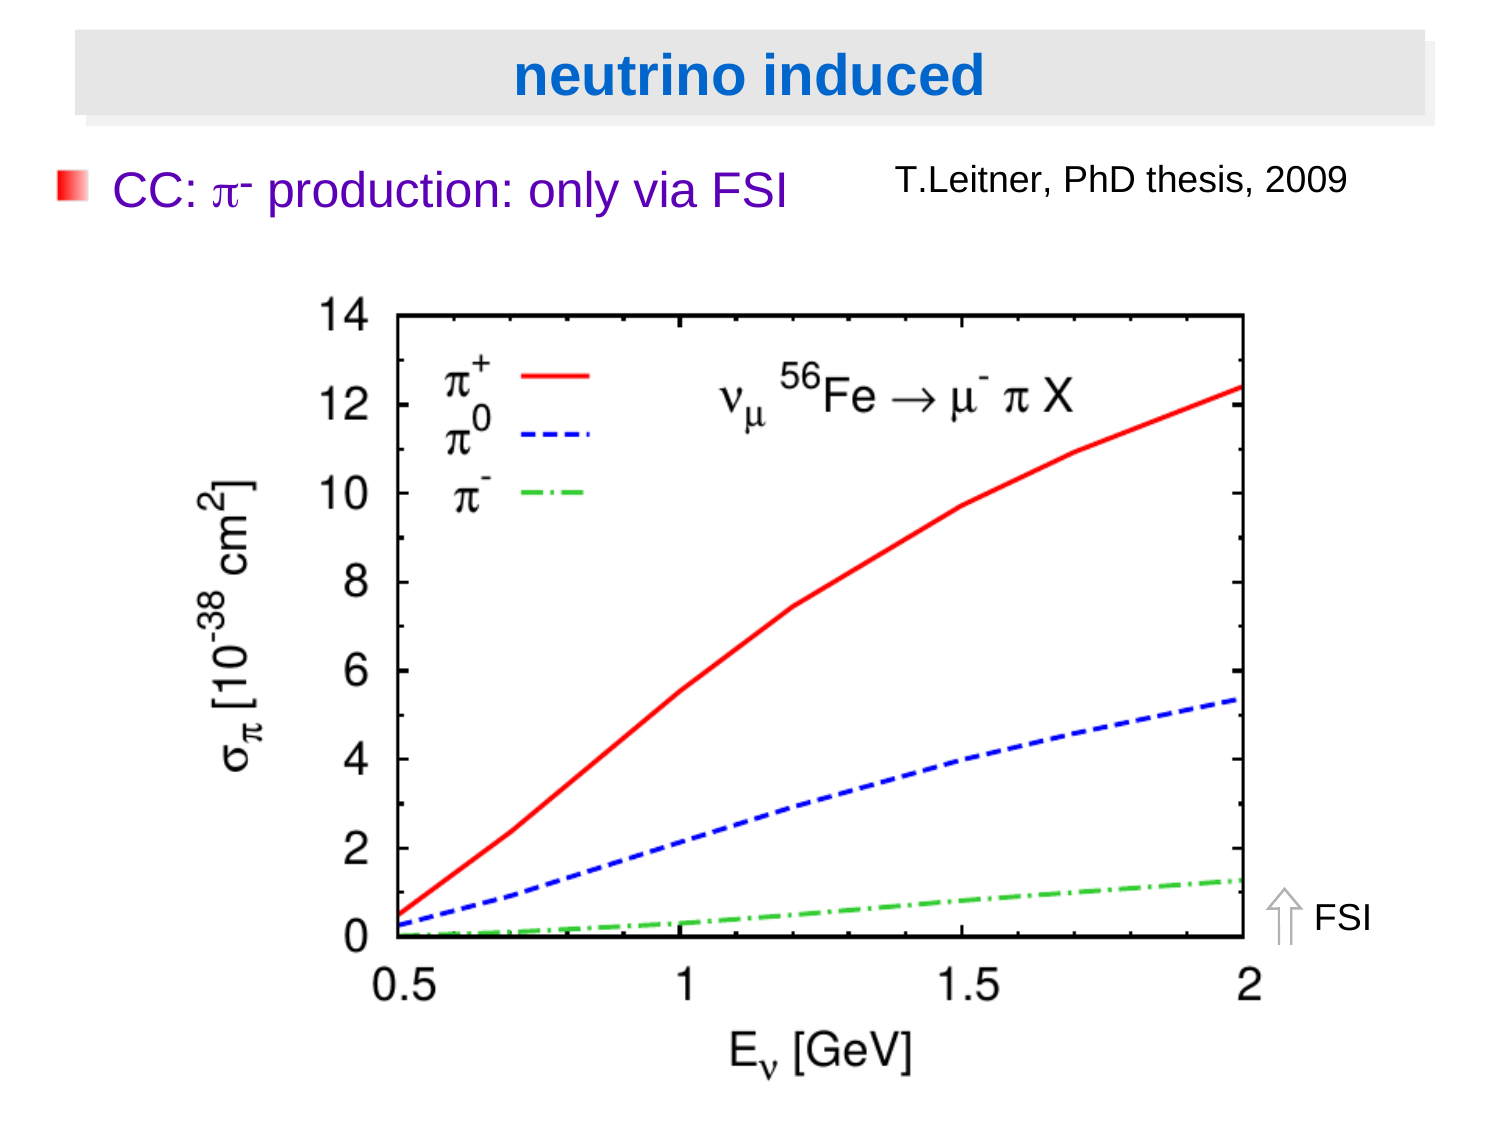

# neutrino induced
T.Leitner, PhD thesis, 2009
CC: p- production: only via FSI
FSI